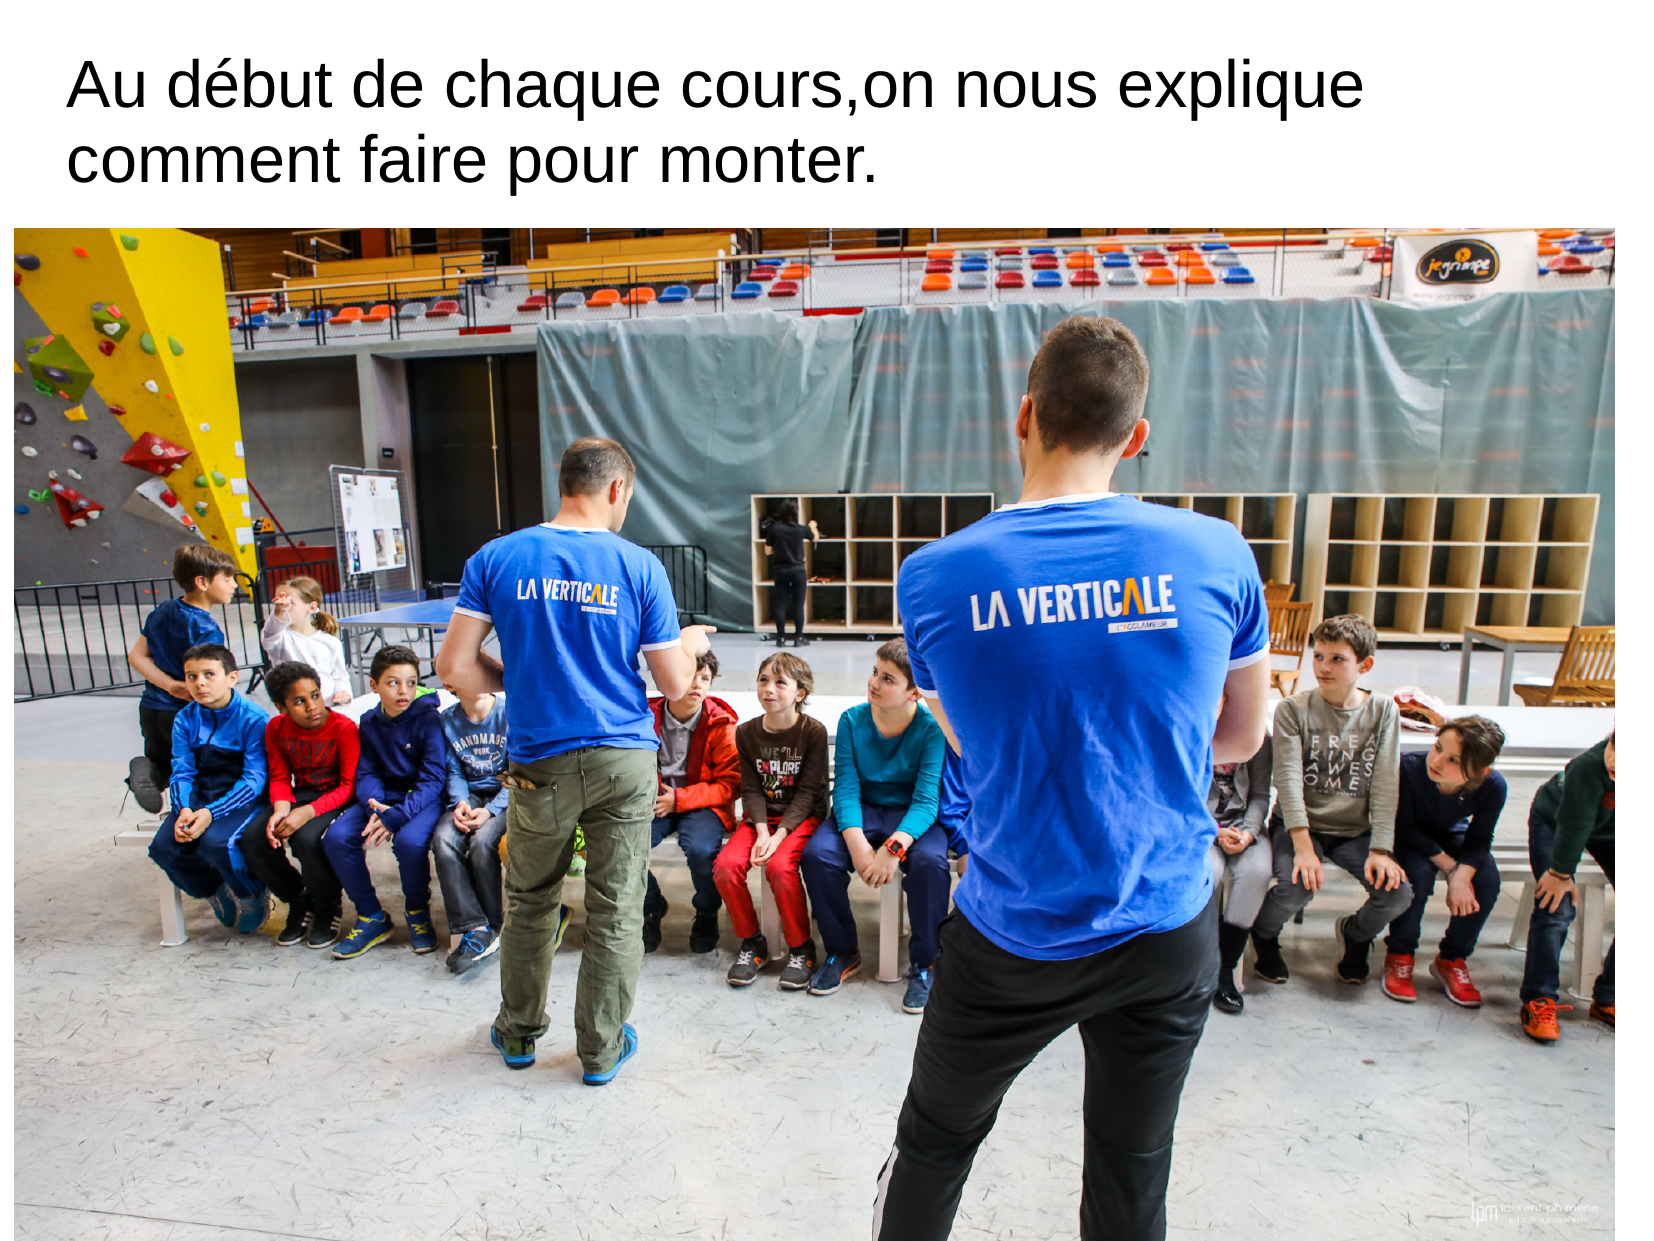

Au début de chaque cours,on nous explique comment faire pour monter.